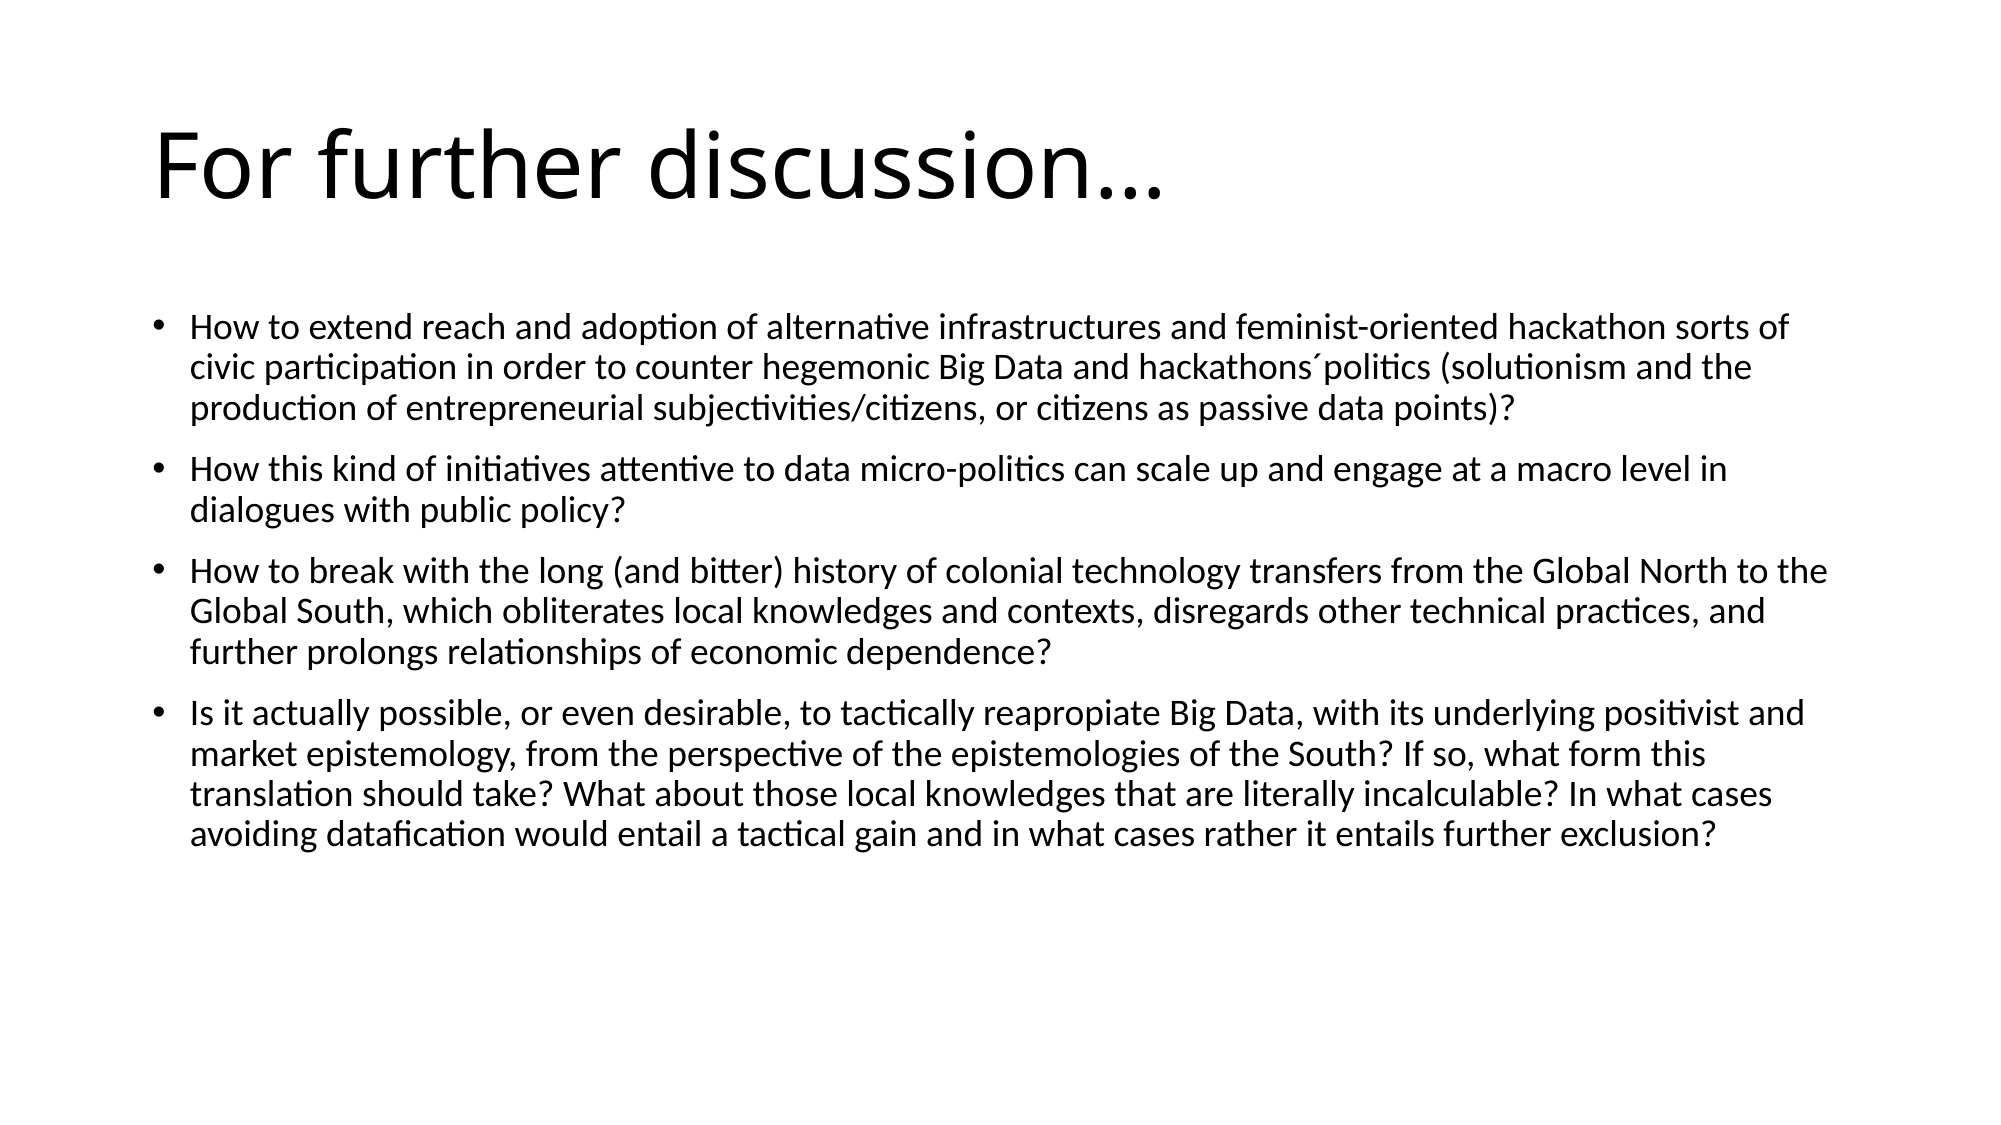

# For further discussion…
How to extend reach and adoption of alternative infrastructures and feminist-oriented hackathon sorts of civic participation in order to counter hegemonic Big Data and hackathons´politics (solutionism and the production of entrepreneurial subjectivities/citizens, or citizens as passive data points)?
How this kind of initiatives attentive to data micro-politics can scale up and engage at a macro level in dialogues with public policy?
How to break with the long (and bitter) history of colonial technology transfers from the Global North to the Global South, which obliterates local knowledges and contexts, disregards other technical practices, and further prolongs relationships of economic dependence?
Is it actually possible, or even desirable, to tactically reapropiate Big Data, with its underlying positivist and market epistemology, from the perspective of the epistemologies of the South? If so, what form this translation should take? What about those local knowledges that are literally incalculable? In what cases avoiding datafication would entail a tactical gain and in what cases rather it entails further exclusion?